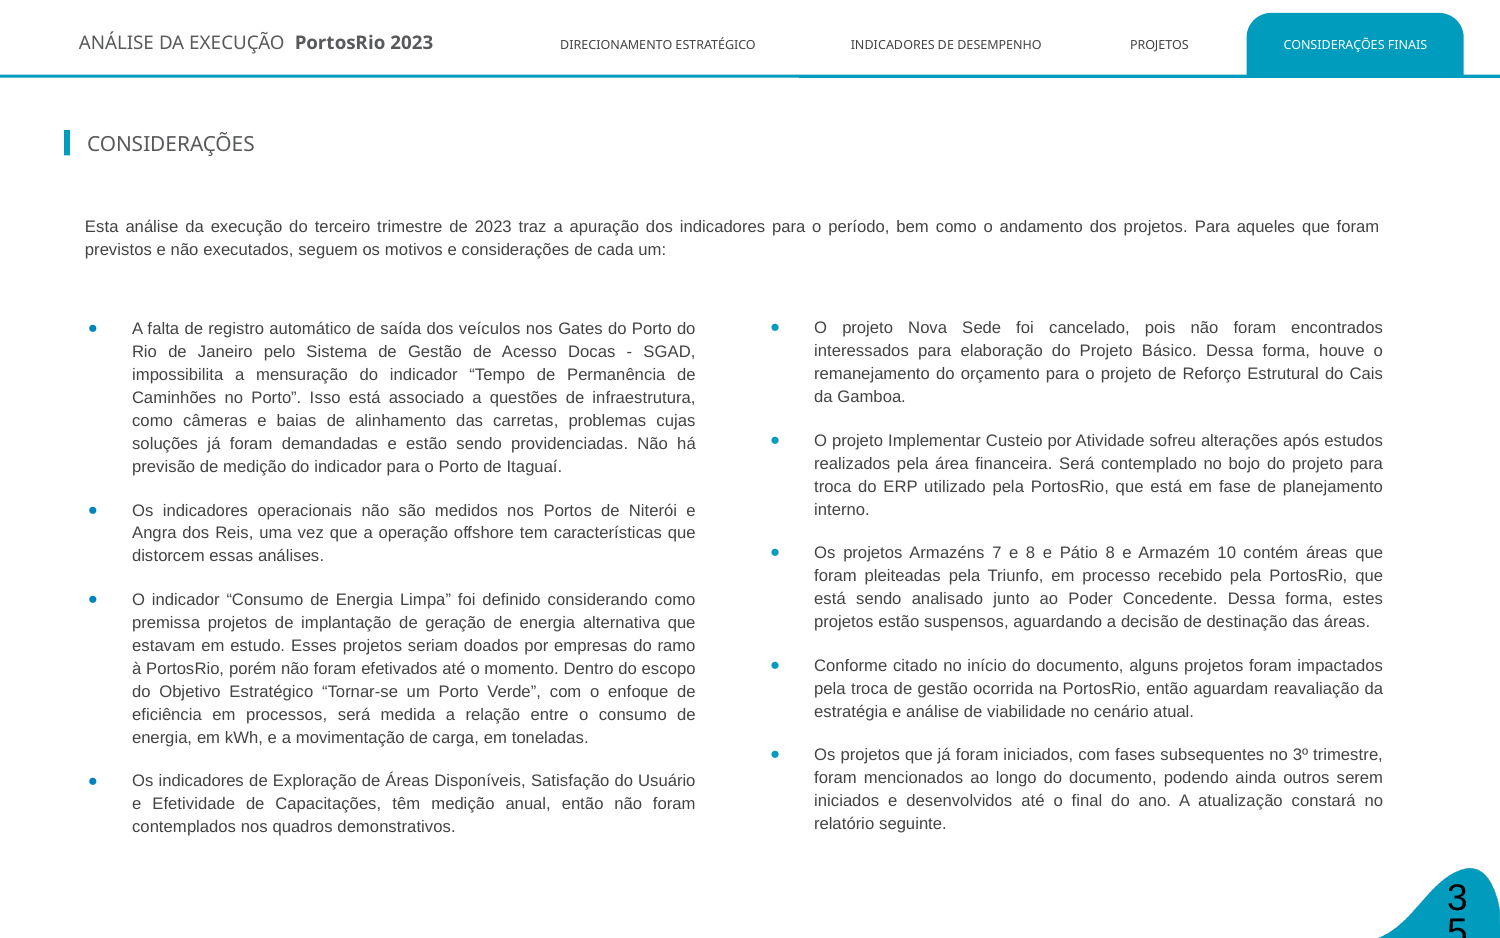

ANÁLISE DA EXECUÇÃO PortosRio 2023
DIRECIONAMENTO ESTRATÉGICO
INDICADORES DE DESEMPENHO
PROJETOS
CONSIDERAÇÕES FINAIS
CONSIDERAÇÕES
Esta análise da execução do terceiro trimestre de 2023 traz a apuração dos indicadores para o período, bem como o andamento dos projetos. Para aqueles que foram previstos e não executados, seguem os motivos e considerações de cada um:
A falta de registro automático de saída dos veículos nos Gates do Porto do Rio de Janeiro pelo Sistema de Gestão de Acesso Docas - SGAD, impossibilita a mensuração do indicador “Tempo de Permanência de Caminhões no Porto”. Isso está associado a questões de infraestrutura, como câmeras e baias de alinhamento das carretas, problemas cujas soluções já foram demandadas e estão sendo providenciadas. Não há previsão de medição do indicador para o Porto de Itaguaí.
Os indicadores operacionais não são medidos nos Portos de Niterói e Angra dos Reis, uma vez que a operação offshore tem características que distorcem essas análises.
O indicador “Consumo de Energia Limpa” foi definido considerando como premissa projetos de implantação de geração de energia alternativa que estavam em estudo. Esses projetos seriam doados por empresas do ramo à PortosRio, porém não foram efetivados até o momento. Dentro do escopo do Objetivo Estratégico “Tornar-se um Porto Verde”, com o enfoque de eficiência em processos, será medida a relação entre o consumo de energia, em kWh, e a movimentação de carga, em toneladas.
Os indicadores de Exploração de Áreas Disponíveis, Satisfação do Usuário e Efetividade de Capacitações, têm medição anual, então não foram contemplados nos quadros demonstrativos.
O projeto Nova Sede foi cancelado, pois não foram encontrados interessados para elaboração do Projeto Básico. Dessa forma, houve o remanejamento do orçamento para o projeto de Reforço Estrutural do Cais da Gamboa.
O projeto Implementar Custeio por Atividade sofreu alterações após estudos realizados pela área financeira. Será contemplado no bojo do projeto para troca do ERP utilizado pela PortosRio, que está em fase de planejamento interno.
Os projetos Armazéns 7 e 8 e Pátio 8 e Armazém 10 contém áreas que foram pleiteadas pela Triunfo, em processo recebido pela PortosRio, que está sendo analisado junto ao Poder Concedente. Dessa forma, estes projetos estão suspensos, aguardando a decisão de destinação das áreas.
Conforme citado no início do documento, alguns projetos foram impactados pela troca de gestão ocorrida na PortosRio, então aguardam reavaliação da estratégia e análise de viabilidade no cenário atual.
Os projetos que já foram iniciados, com fases subsequentes no 3º trimestre, foram mencionados ao longo do documento, podendo ainda outros serem iniciados e desenvolvidos até o final do ano. A atualização constará no relatório seguinte.